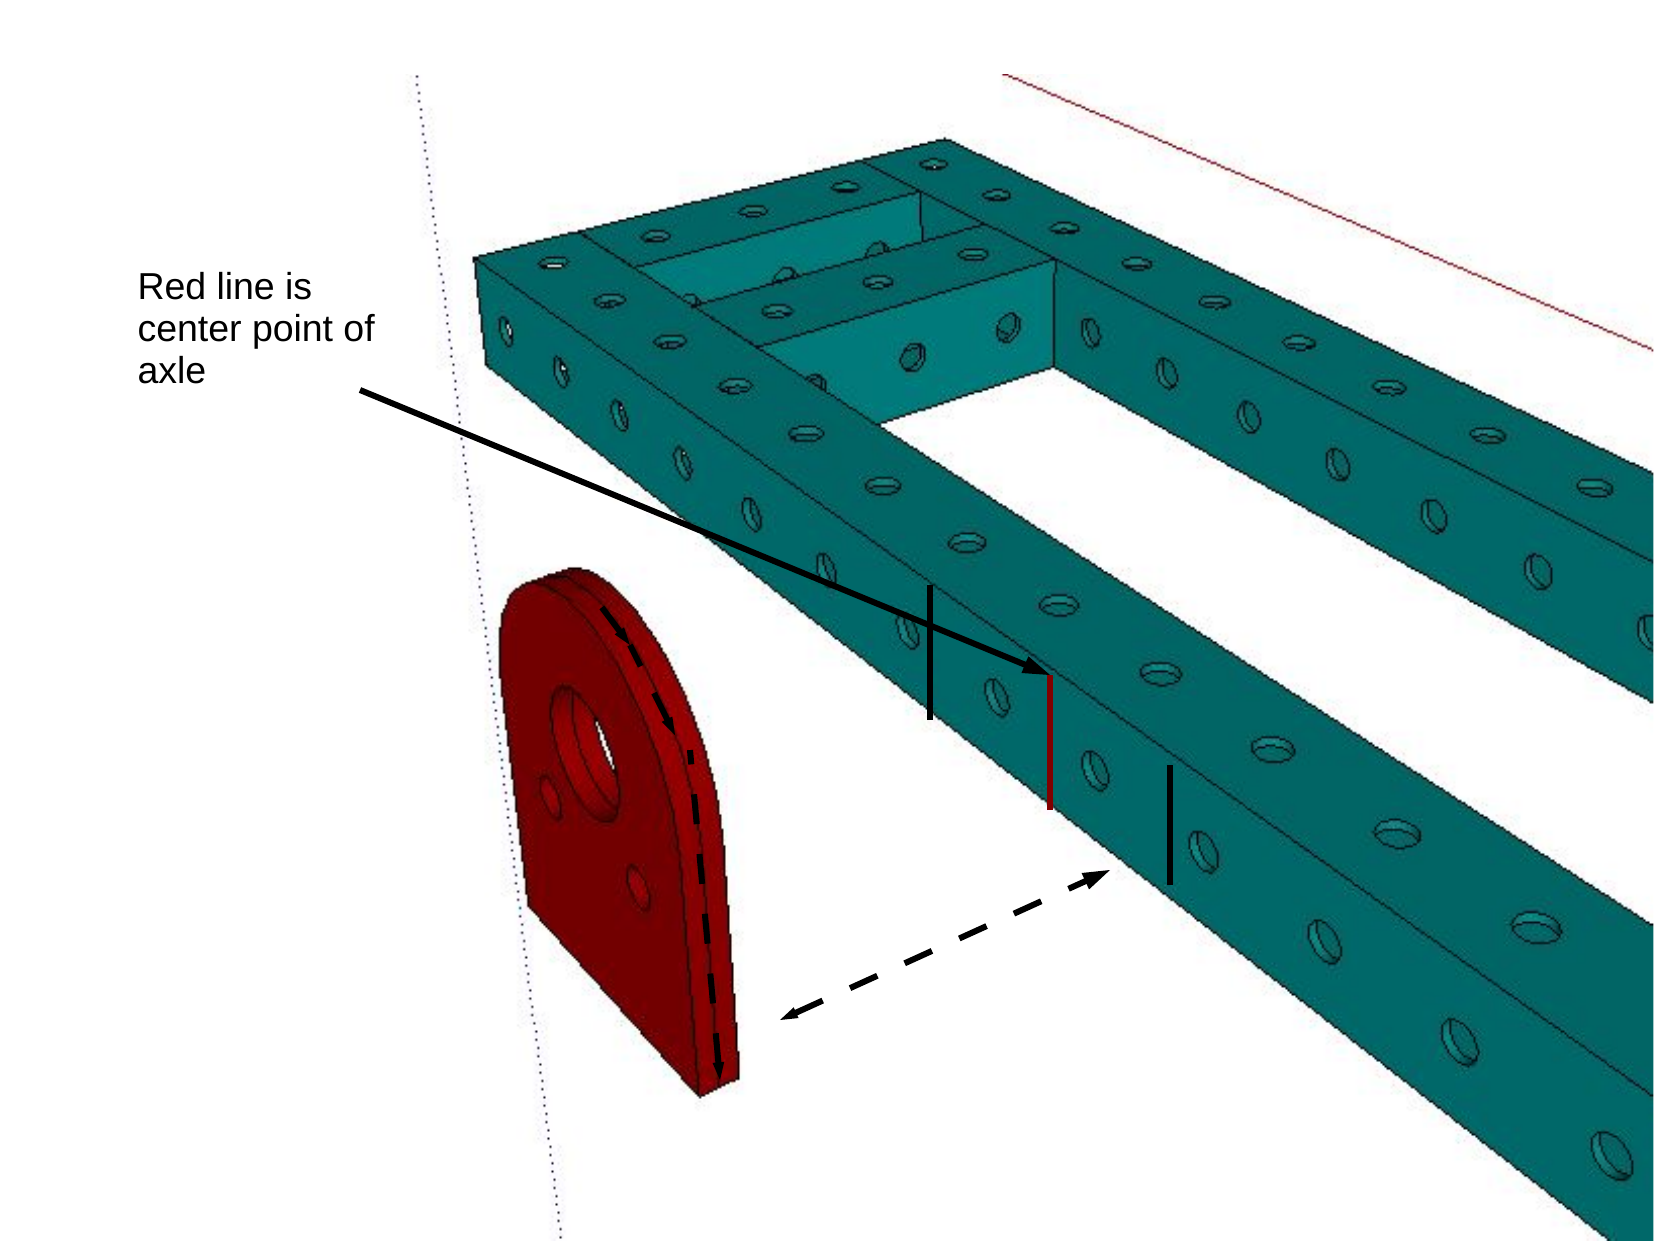

Red line is center point of axle